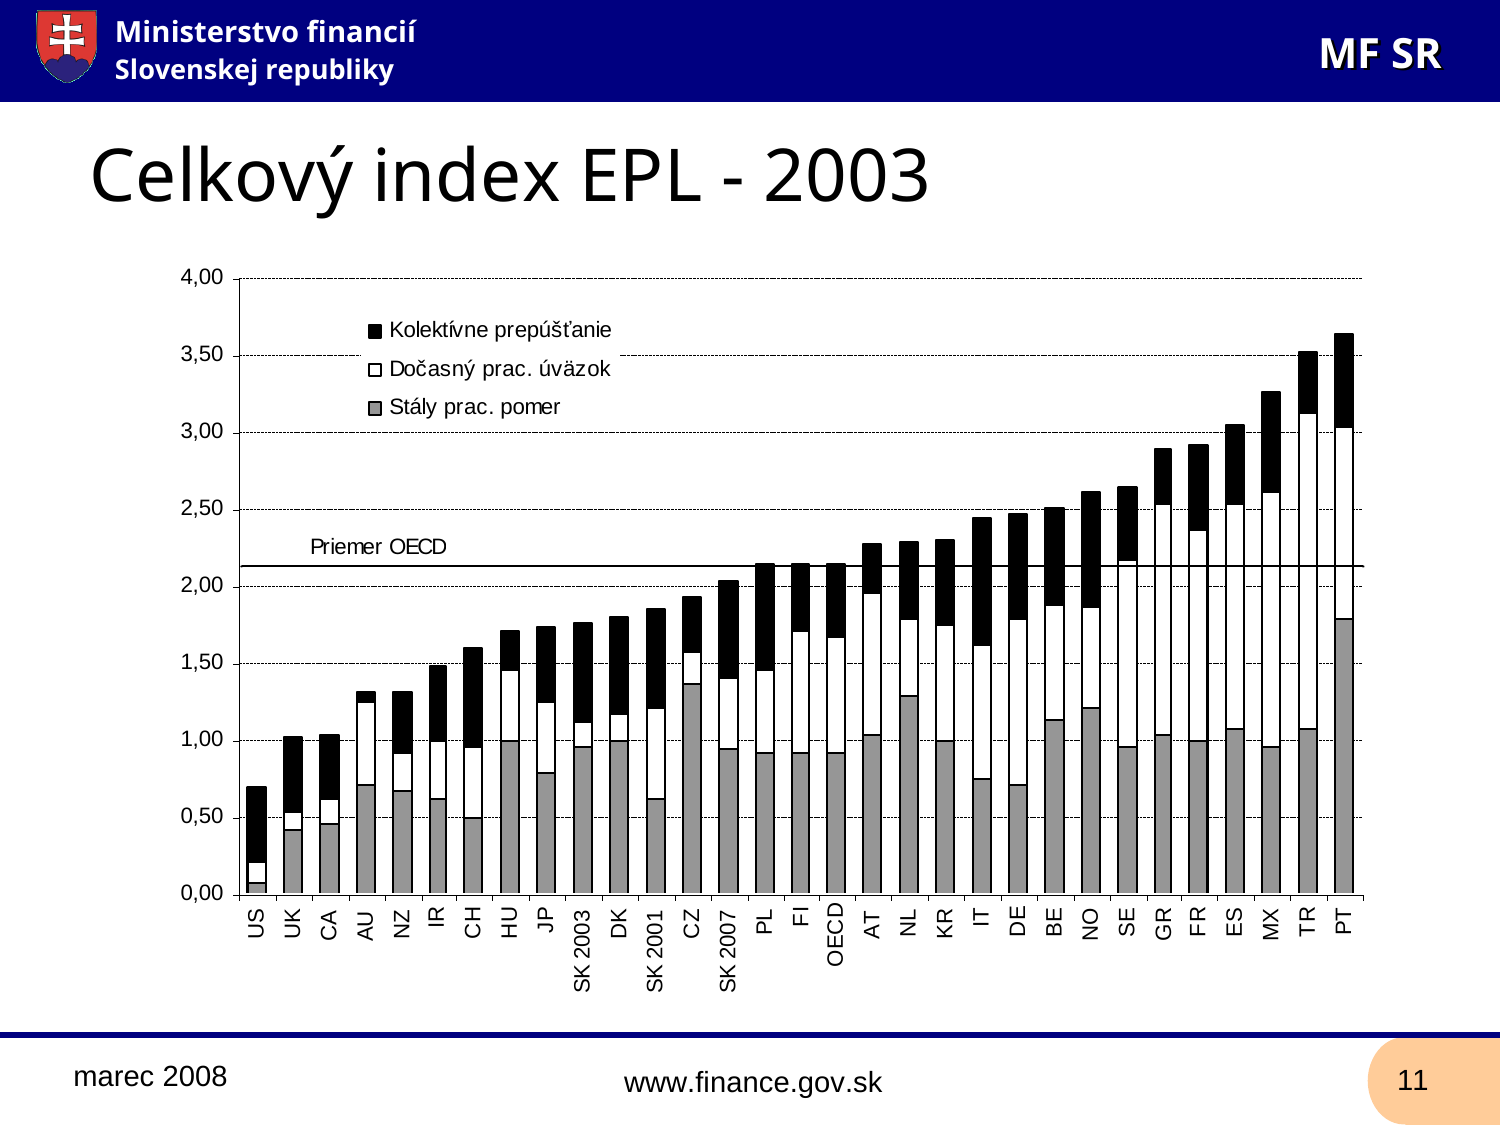

# Celkový index EPL - 2003
marec 2008
11
www.finance.gov.sk